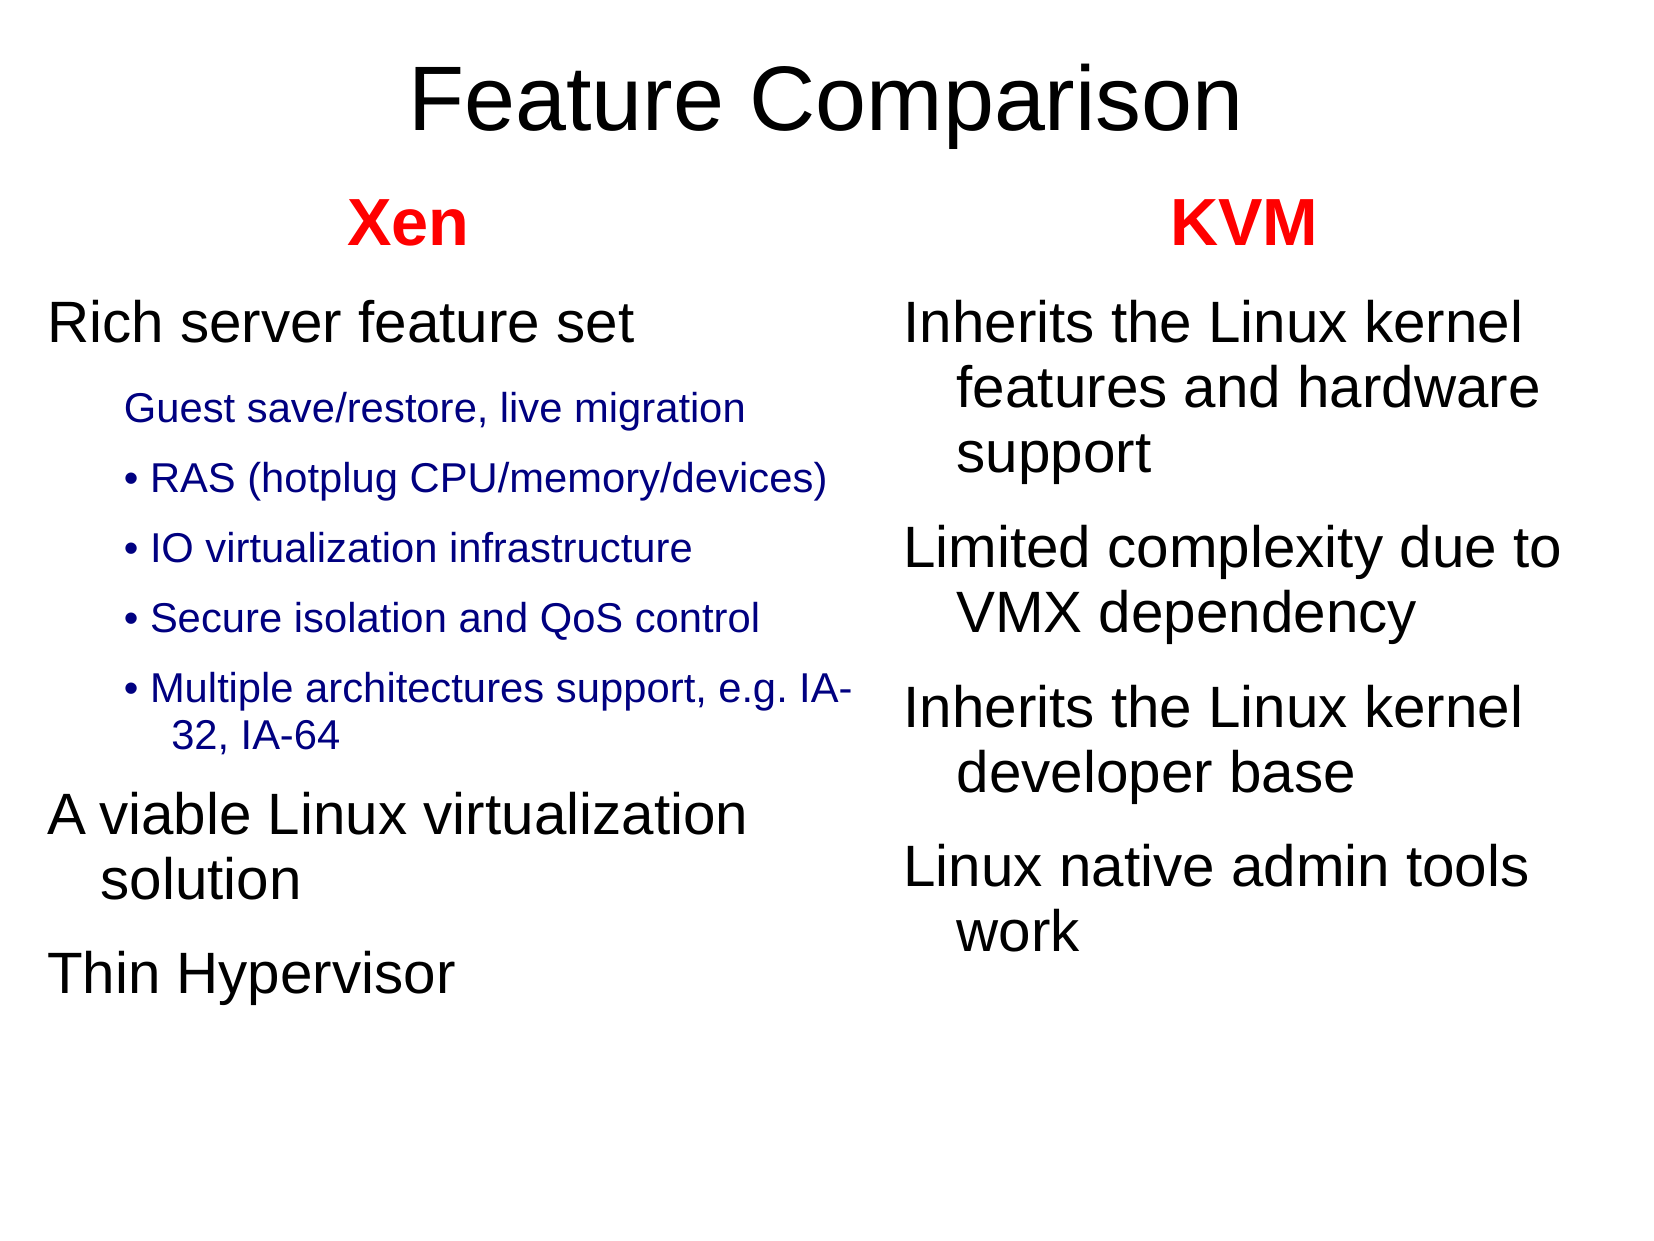

# Feature Comparison
 Xen KVM
Rich server feature set
Guest save/restore, live migration
• RAS (hotplug CPU/memory/devices)
• IO virtualization infrastructure
• Secure isolation and QoS control
• Multiple architectures support, e.g. IA-32, IA-64
A viable Linux virtualization solution
Thin Hypervisor
Inherits the Linux kernel features and hardware support
Limited complexity due to VMX dependency
Inherits the Linux kernel developer base
Linux native admin tools work